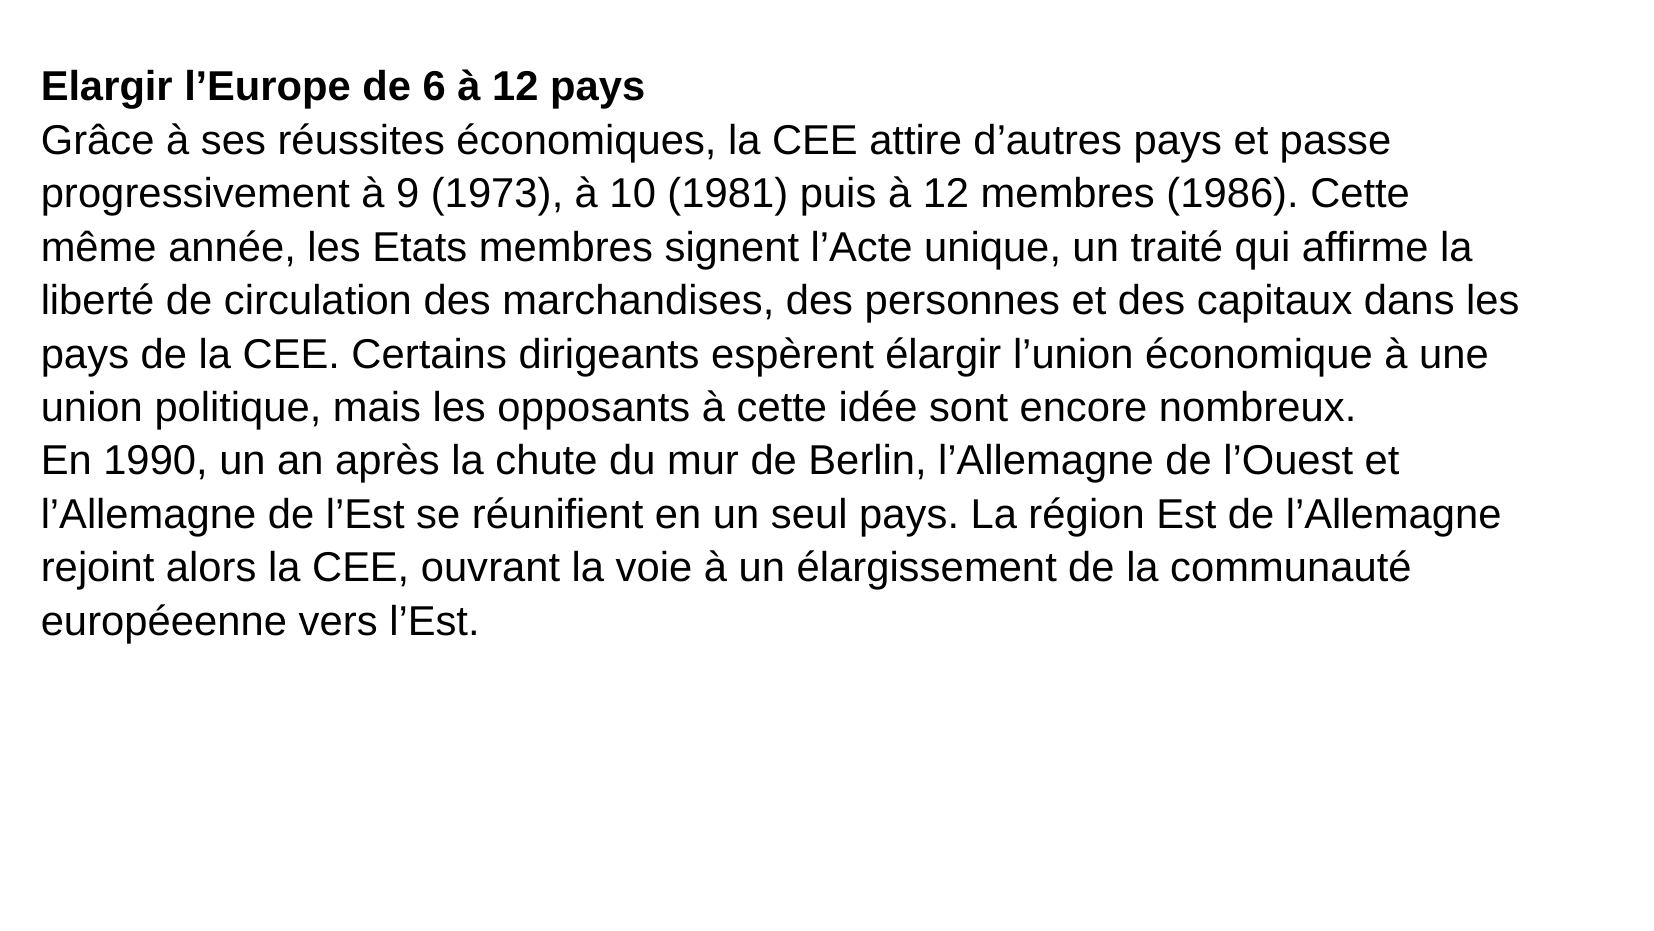

# Elargir l’Europe de 6 à 12 pays
Grâce à ses réussites économiques, la CEE attire d’autres pays et passe progressivement à 9 (1973), à 10 (1981) puis à 12 membres (1986). Cette même année, les Etats membres signent l’Acte unique, un traité qui affirme la liberté de circulation des marchandises, des personnes et des capitaux dans les pays de la CEE. Certains dirigeants espèrent élargir l’union économique à une union politique, mais les opposants à cette idée sont encore nombreux.
En 1990, un an après la chute du mur de Berlin, l’Allemagne de l’Ouest et l’Allemagne de l’Est se réunifient en un seul pays. La région Est de l’Allemagne rejoint alors la CEE, ouvrant la voie à un élargissement de la communauté européeenne vers l’Est.